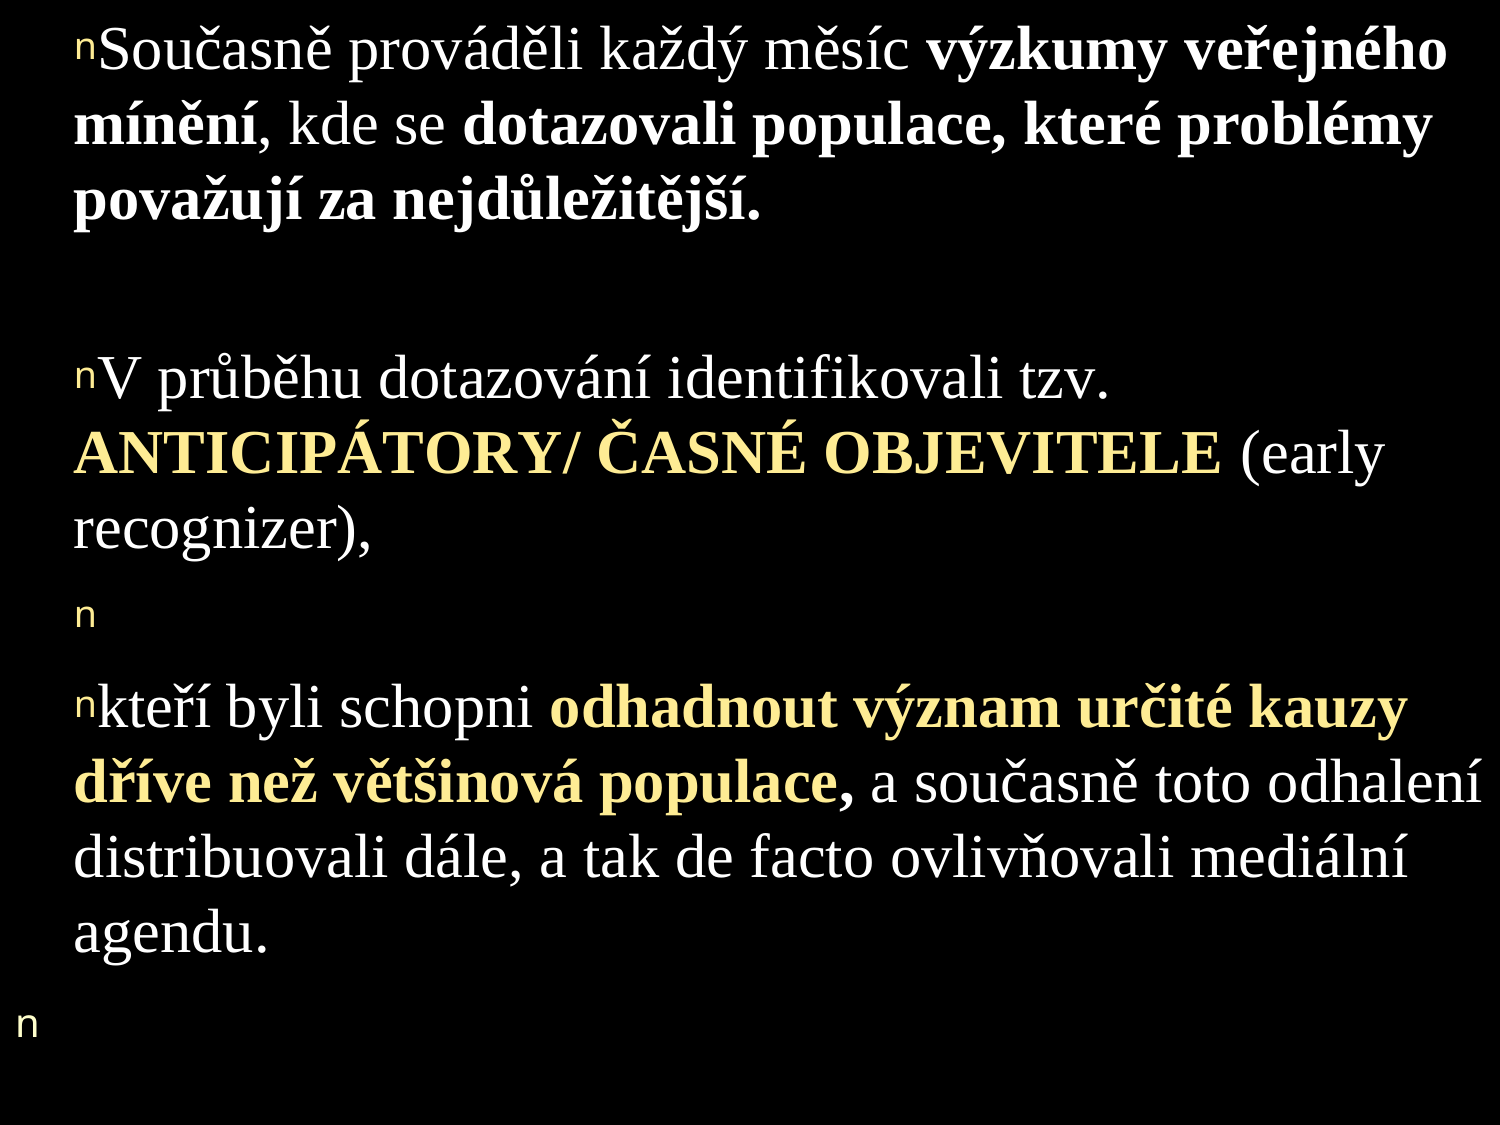

# Současně prováděli každý měsíc výzkumy veřejného mínění, kde se dotazovali populace, které problémy považují za nejdůležitější.
V průběhu dotazování identifikovali tzv. ANTICIPÁTORY/ ČASNÉ OBJEVITELE (early recognizer),
kteří byli schopni odhadnout význam určité kauzy dříve než většinová populace, a současně toto odhalení distribuovali dále, a tak de facto ovlivňovali mediální agendu.